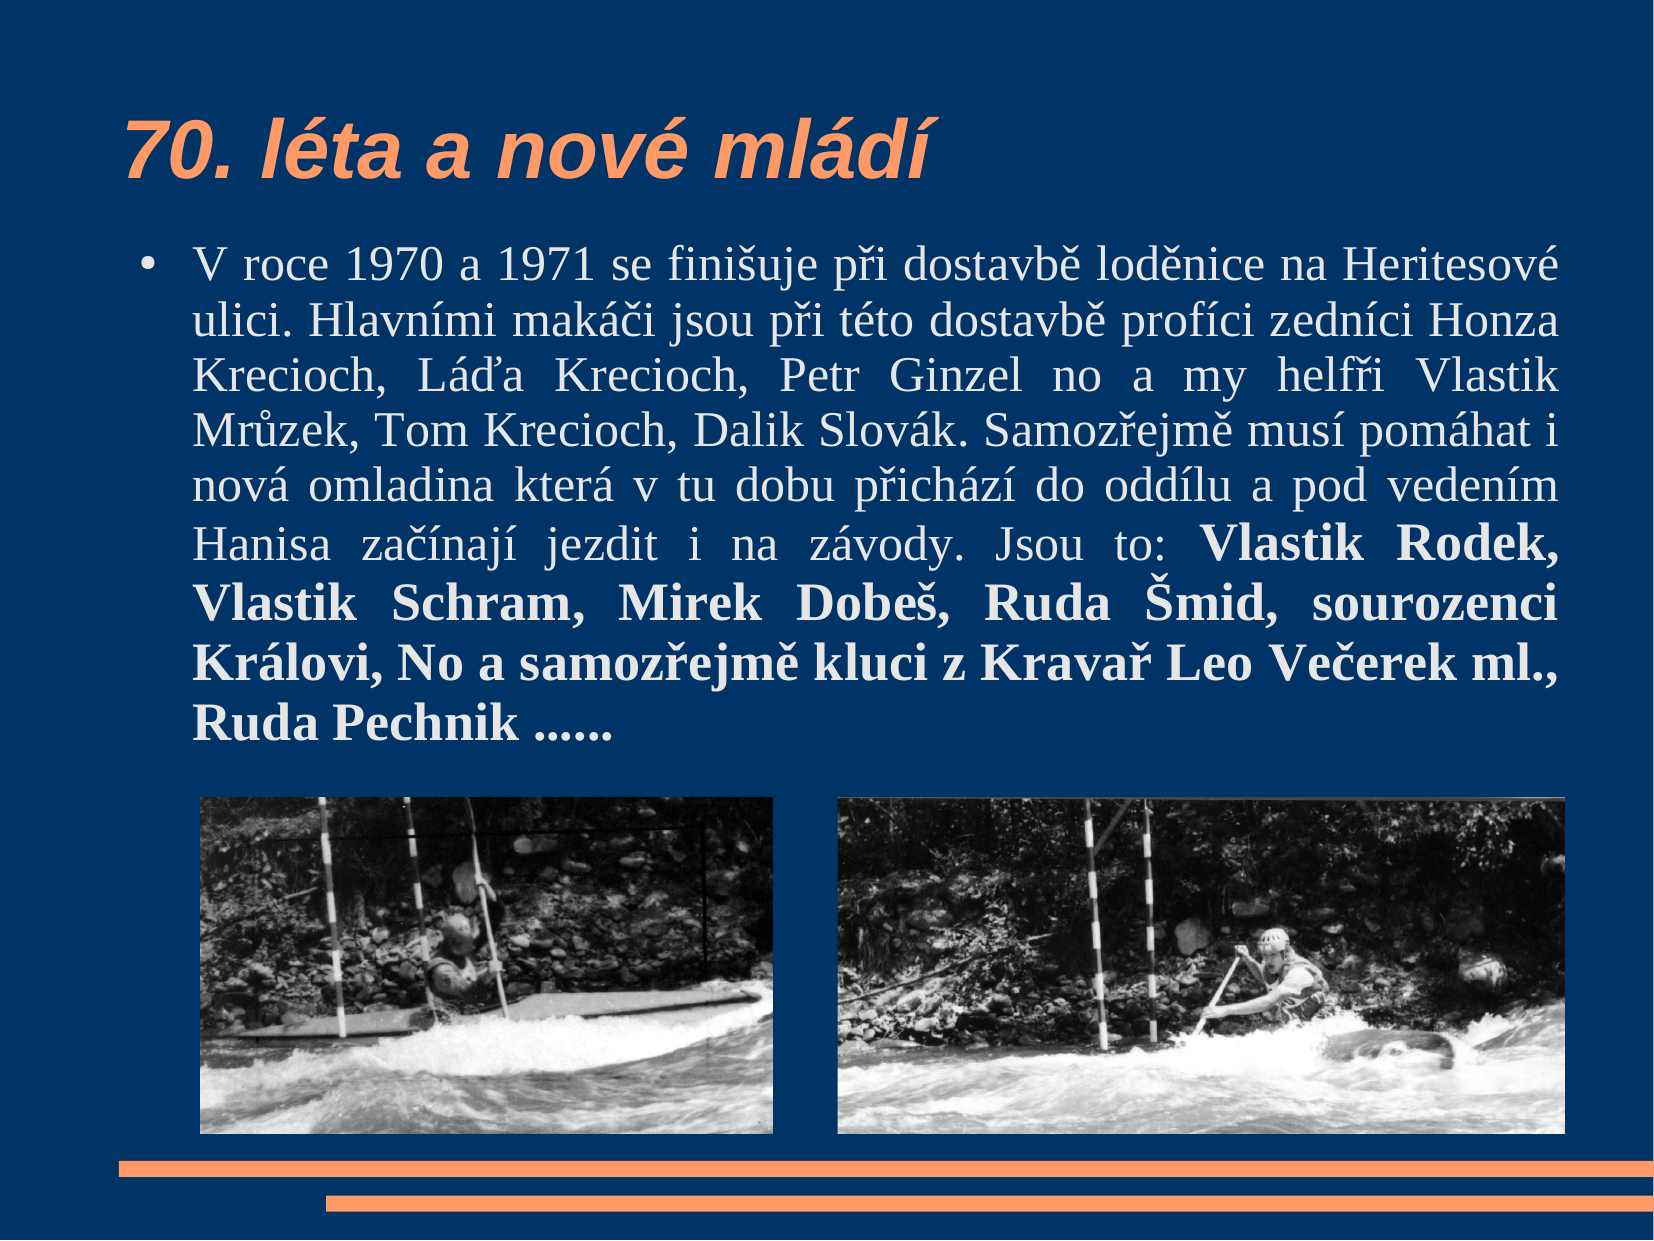

# 70. léta a nové mládí
V roce 1970 a 1971 se finišuje při dostavbě loděnice na Heritesové ulici. Hlavními makáči jsou při této dostavbě profíci zedníci Honza Krecioch, Láďa Krecioch, Petr Ginzel no a my helfři Vlastik Mrůzek, Tom Krecioch, Dalik Slovák. Samozřejmě musí pomáhat i nová omladina která v tu dobu přichází do oddílu a pod vedením Hanisa začínají jezdit i na závody. Jsou to: Vlastik Rodek, Vlastik Schram, Mirek Dobeš, Ruda Šmid, sourozenci Královi, No a samozřejmě kluci z Kravař Leo Večerek ml., Ruda Pechnik ......